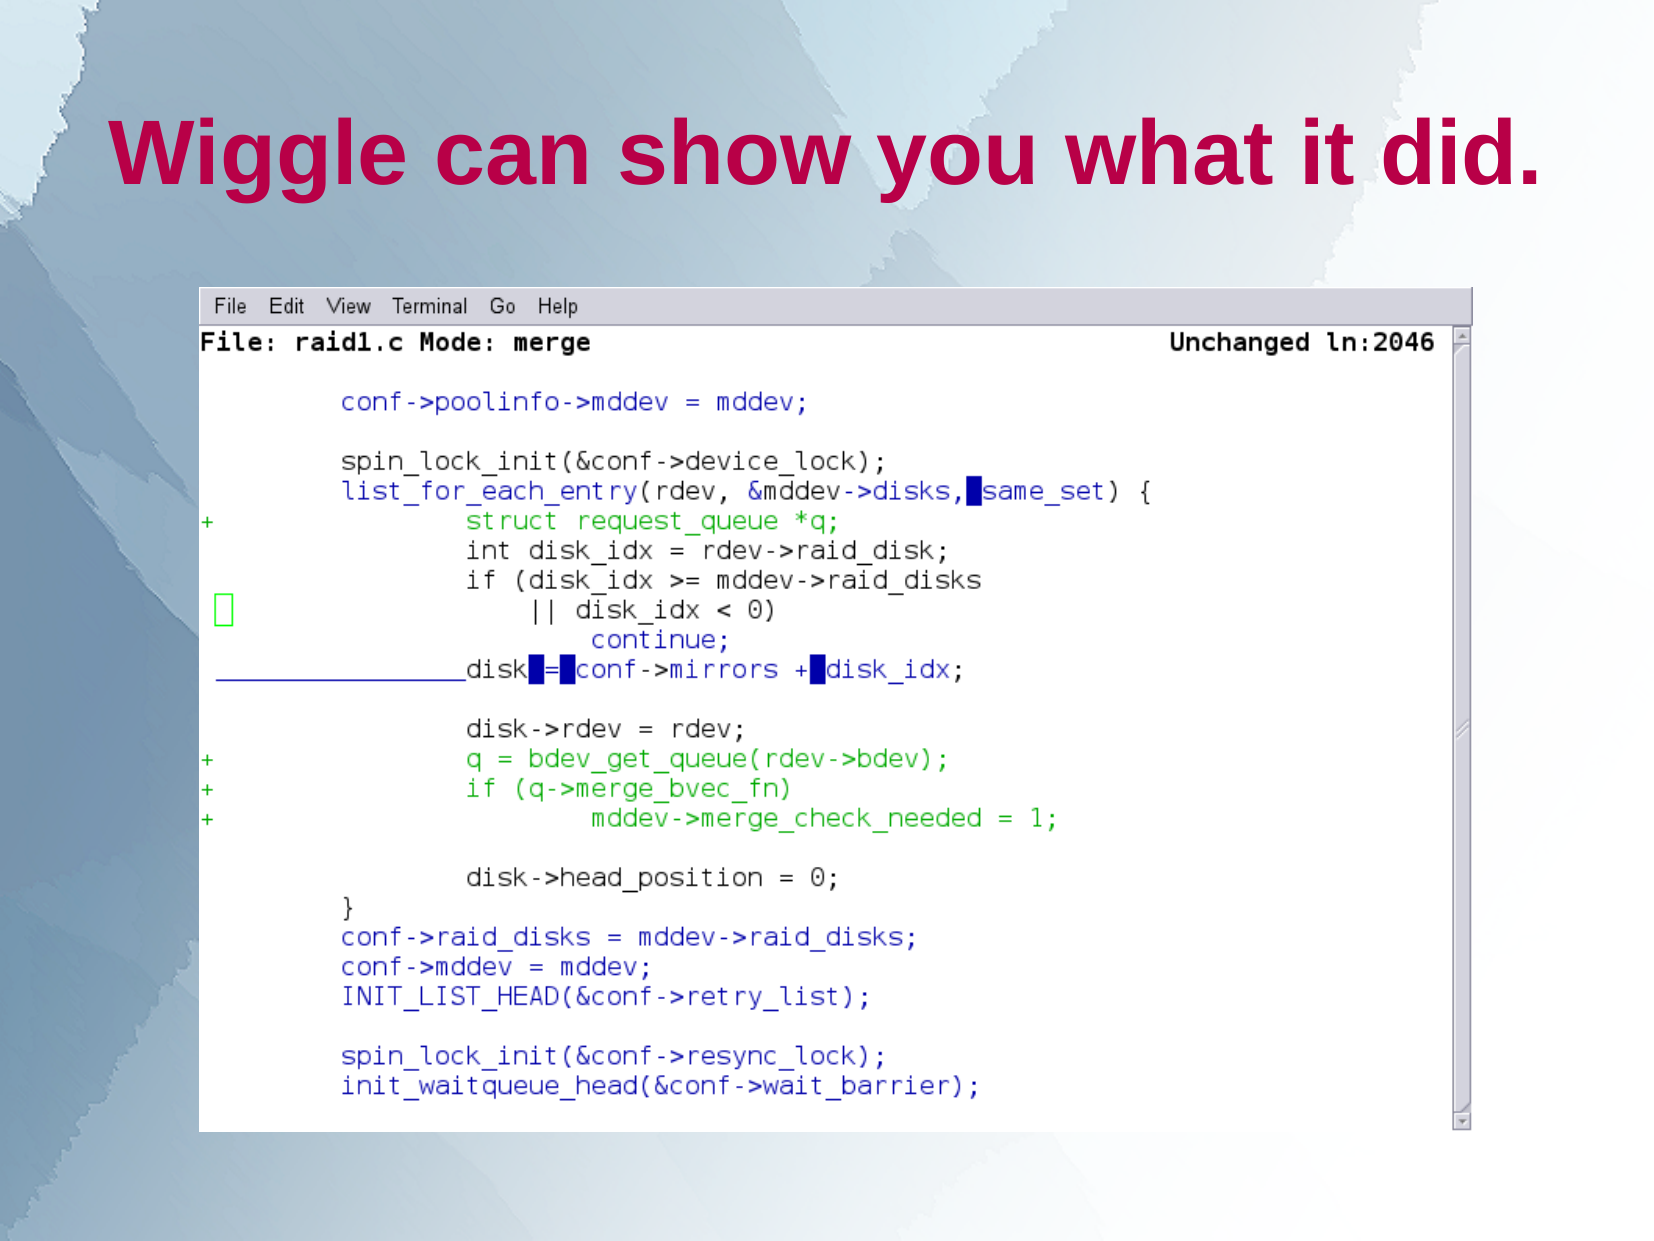

# Wiggle can show you what it did.